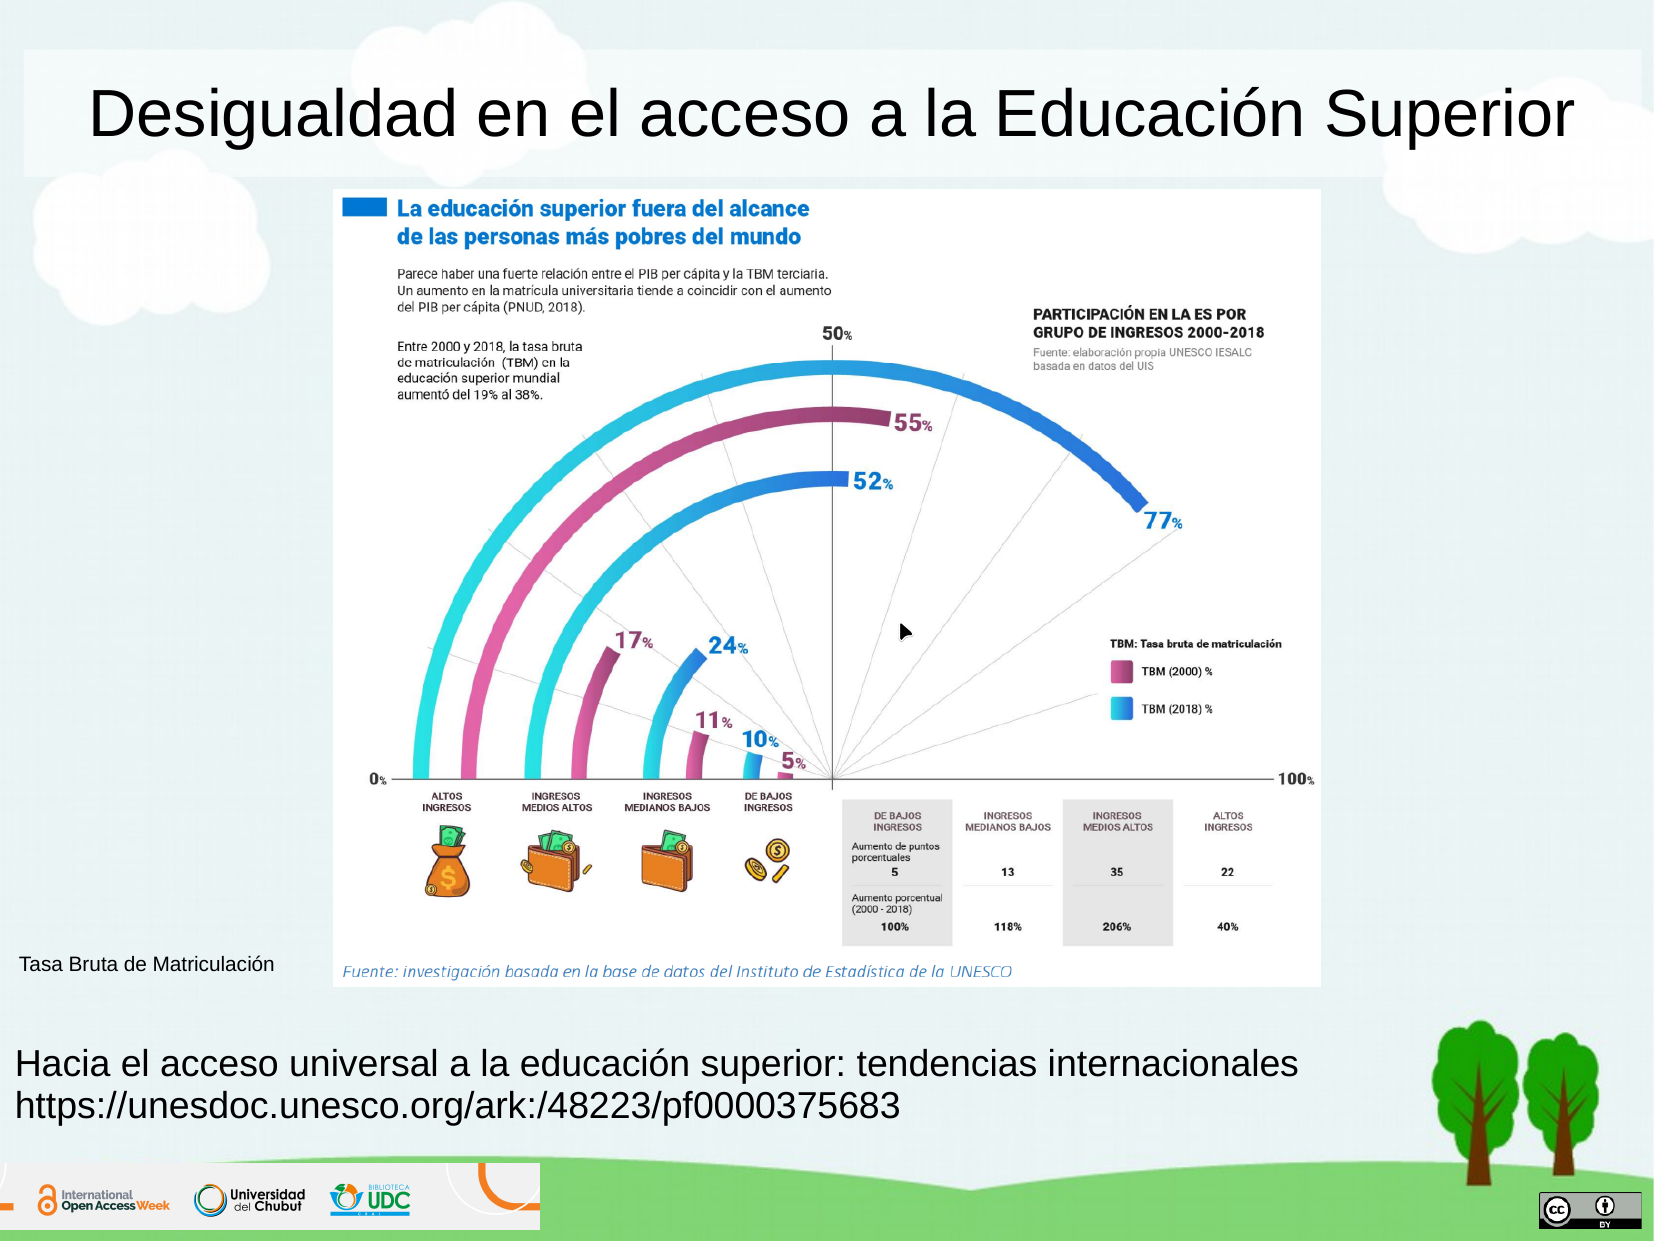

# Desigualdad en el acceso a la Educación Superior
Tasa Bruta de Matriculación
Hacia el acceso universal a la educación superior: tendencias internacionales https://unesdoc.unesco.org/ark:/48223/pf0000375683
22